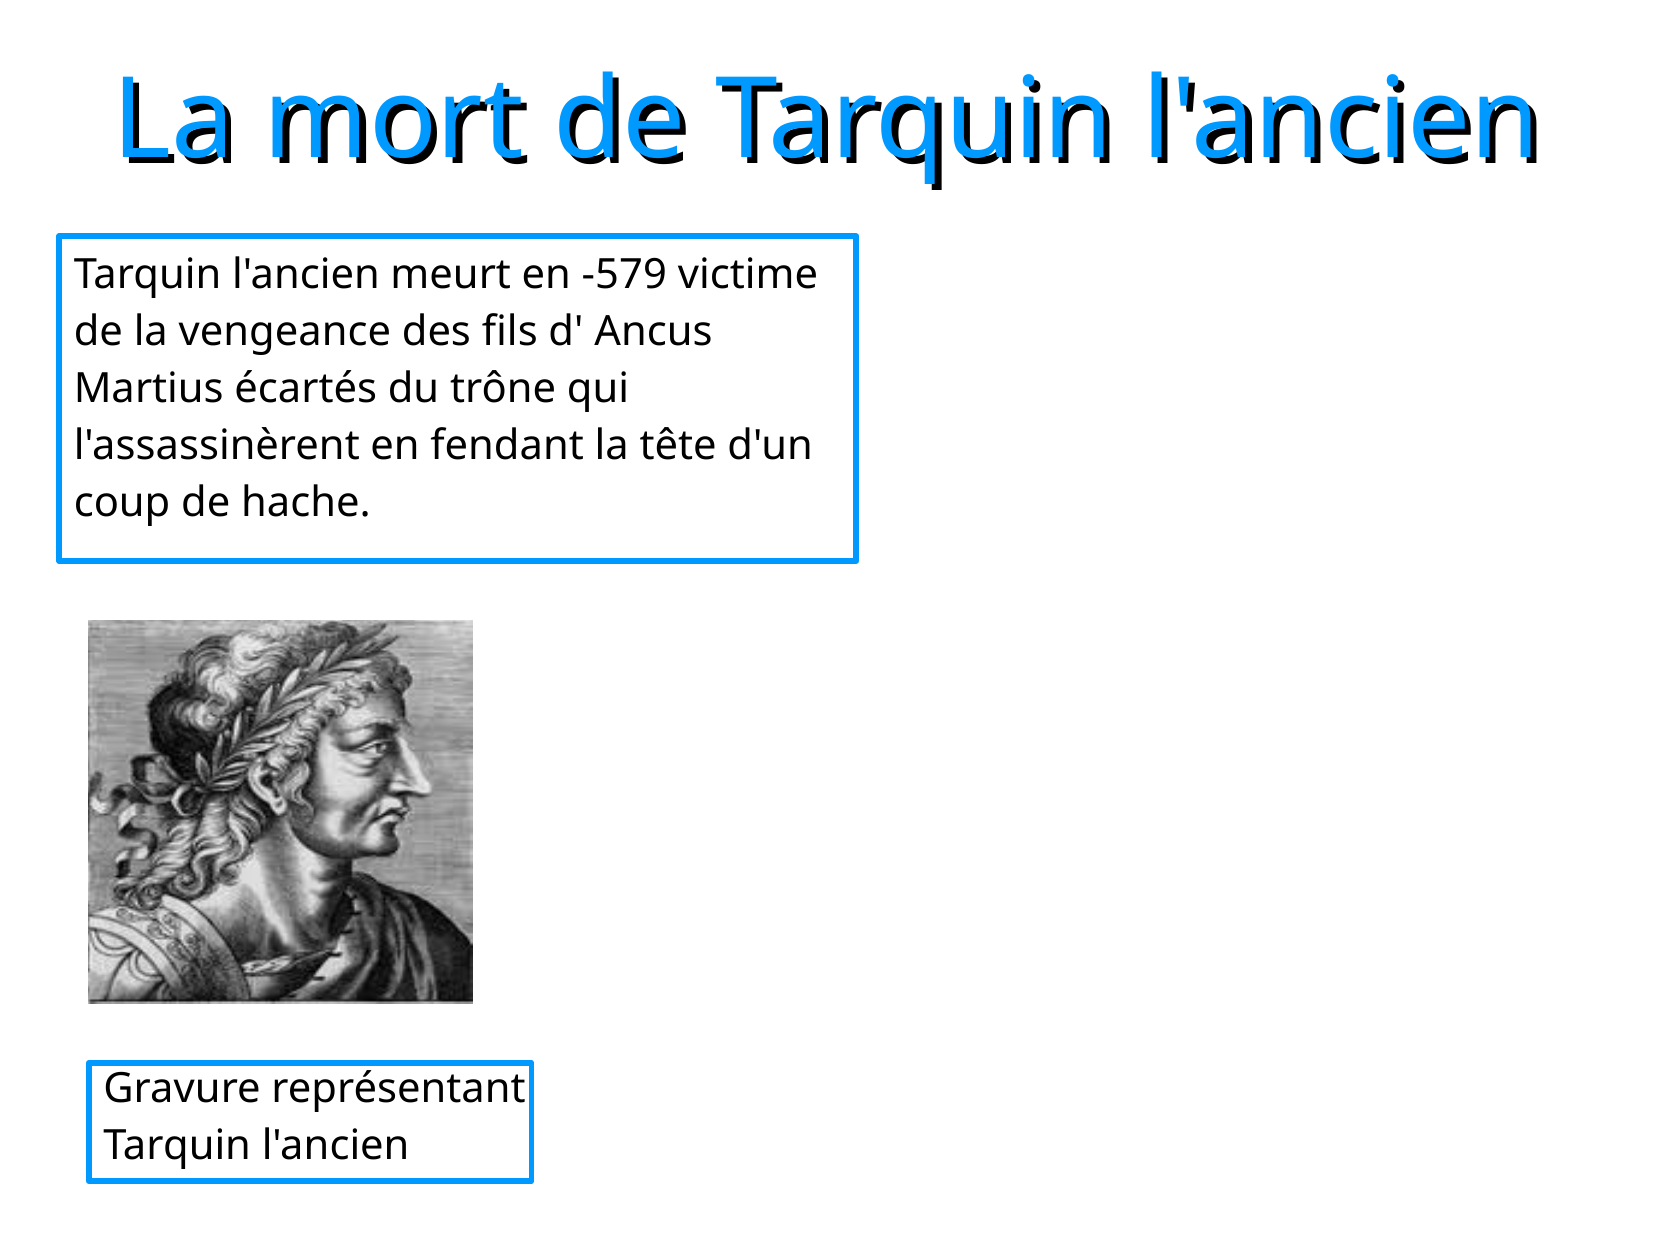

La mort de Tarquin l'ancien
Tarquin l'ancien meurt en -579 victime de la vengeance des fils d' Ancus
Martius écartés du trône qui l'assassinèrent en fendant la tête d'un coup de hache.
Gravure représentant Tarquin l'ancien